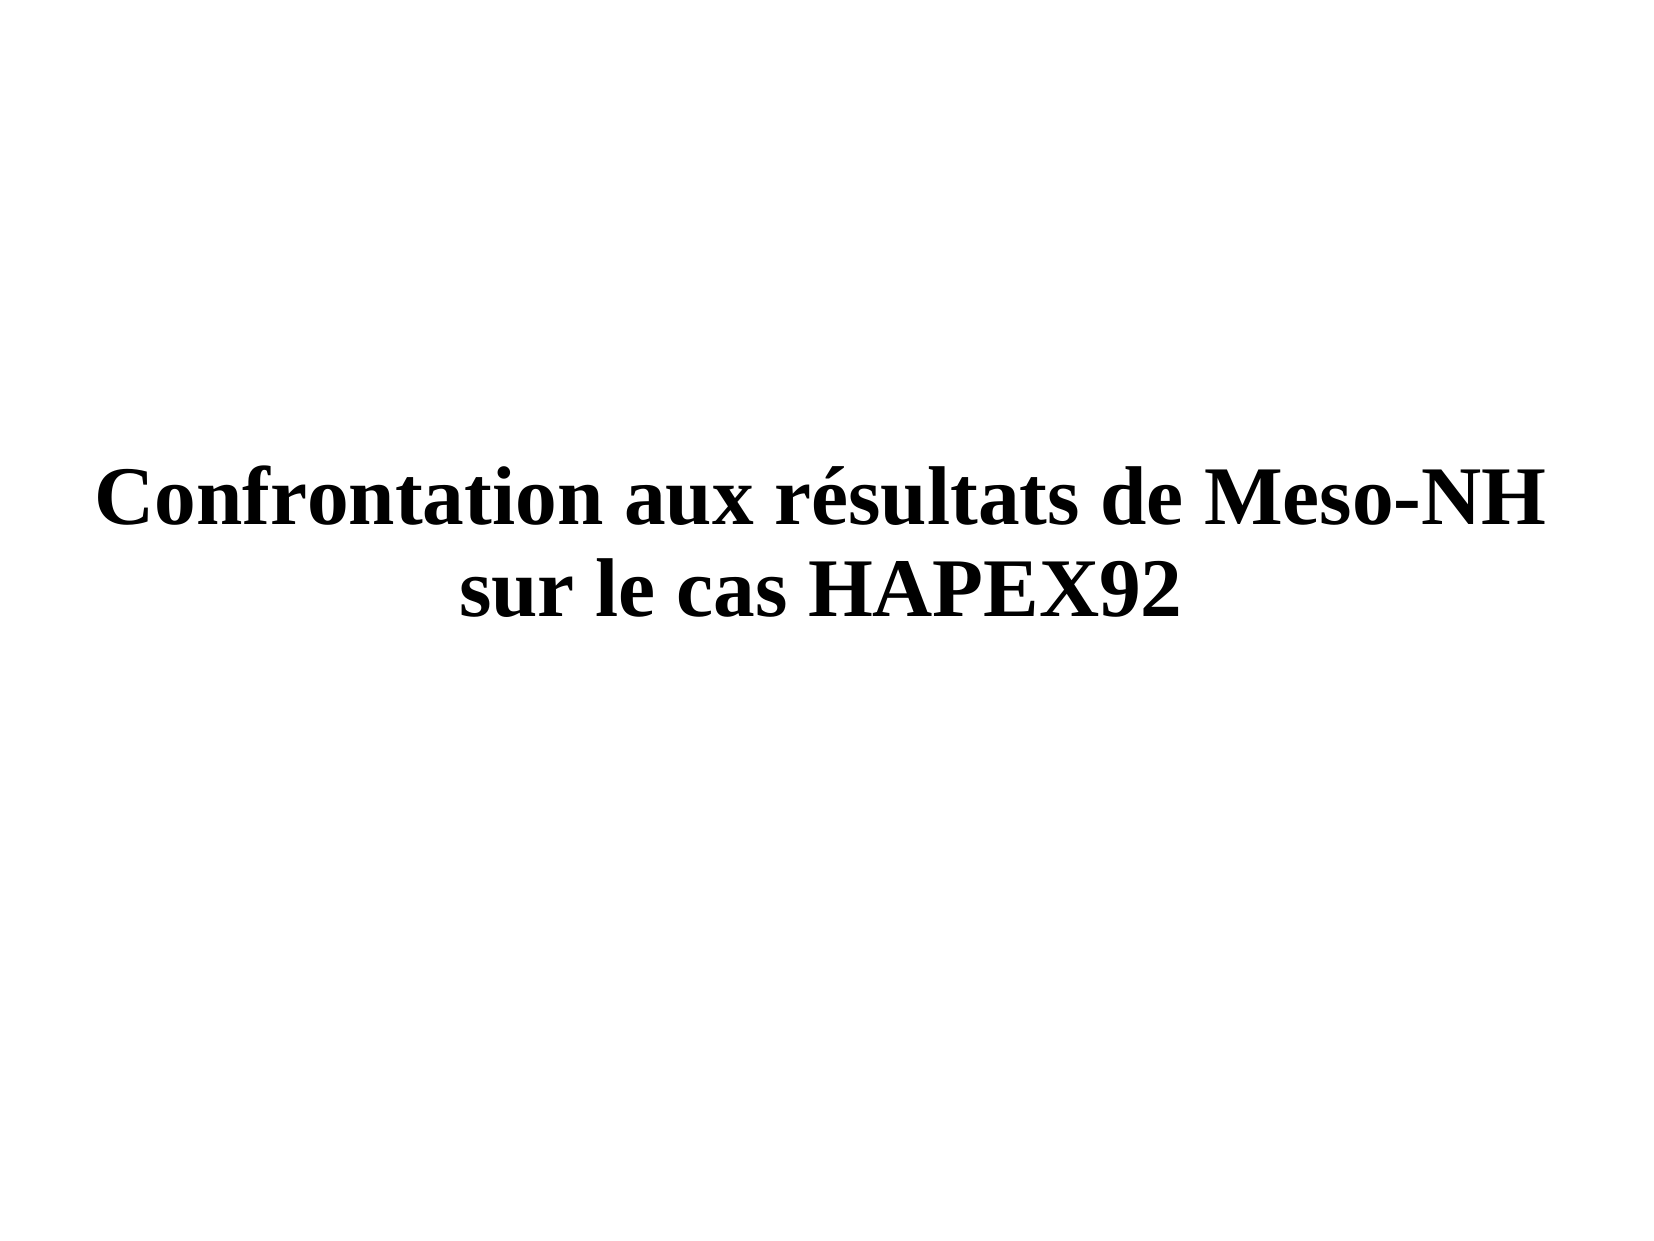

Confrontation aux résultats de Meso-NH
sur le cas HAPEX92